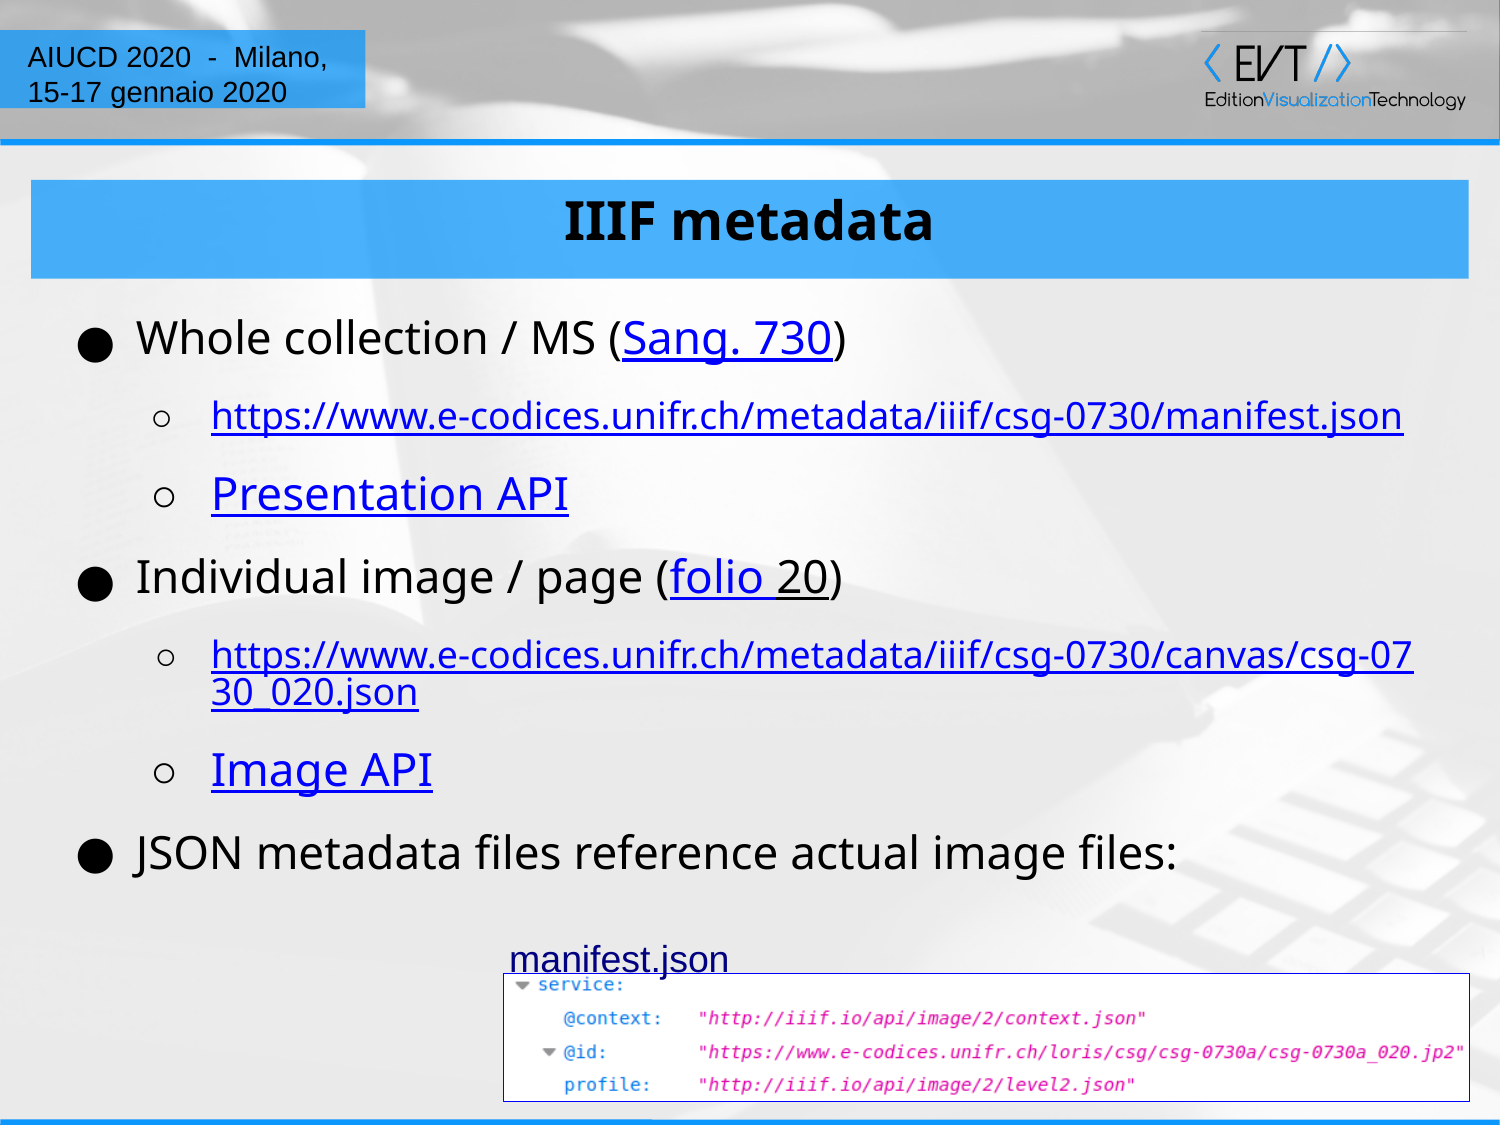

# IIIF metadata
Whole collection / MS (Sang. 730)
https://www.e-codices.unifr.ch/metadata/iiif/csg-0730/manifest.json
Presentation API
Individual image / page (folio 20)
https://www.e-codices.unifr.ch/metadata/iiif/csg-0730/canvas/csg-0730_020.json
Image API
JSON metadata files reference actual image files:
manifest.json